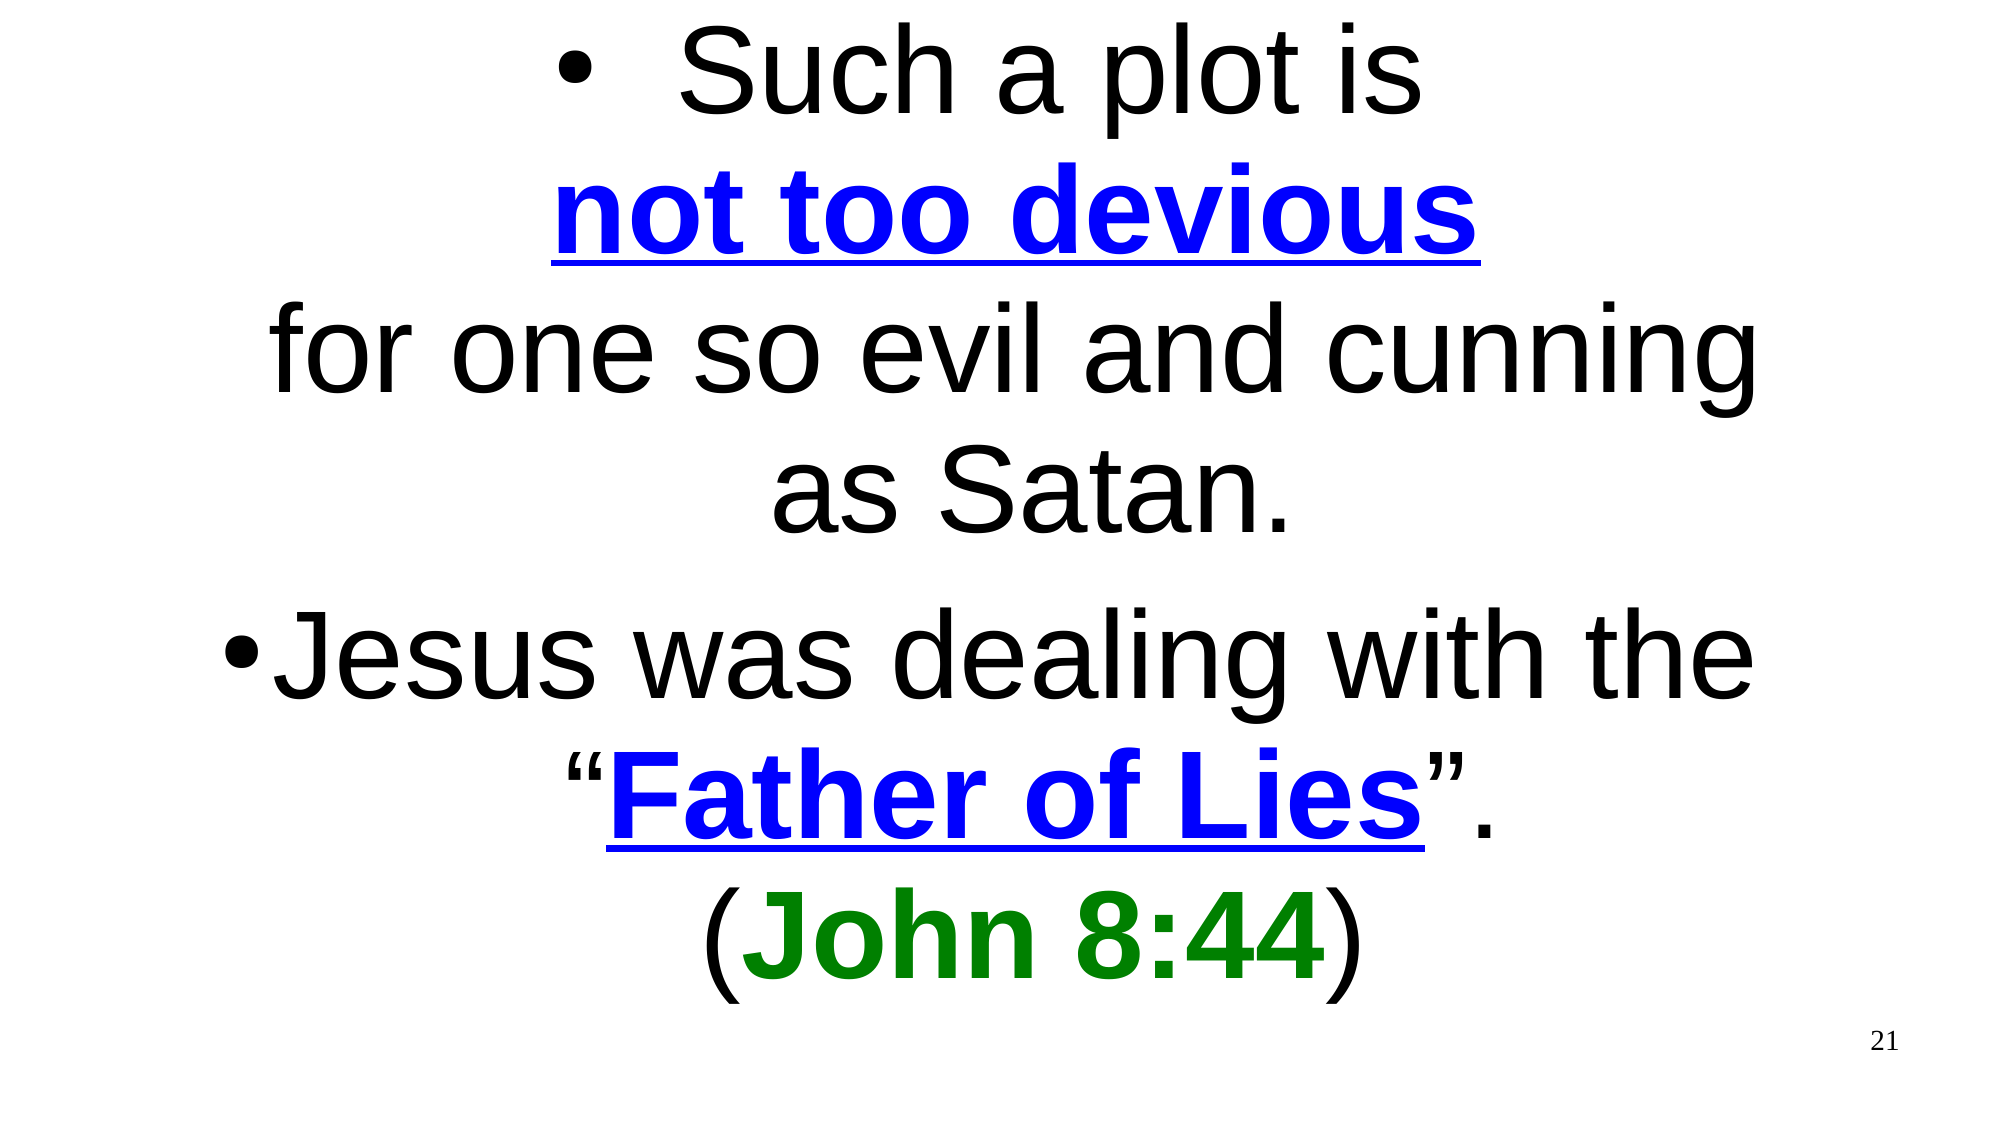

# Such a plot is not too devious for one so evil and cunning as Satan.
Jesus was dealing with the
“Father of Lies”.
(John 8:44)
21